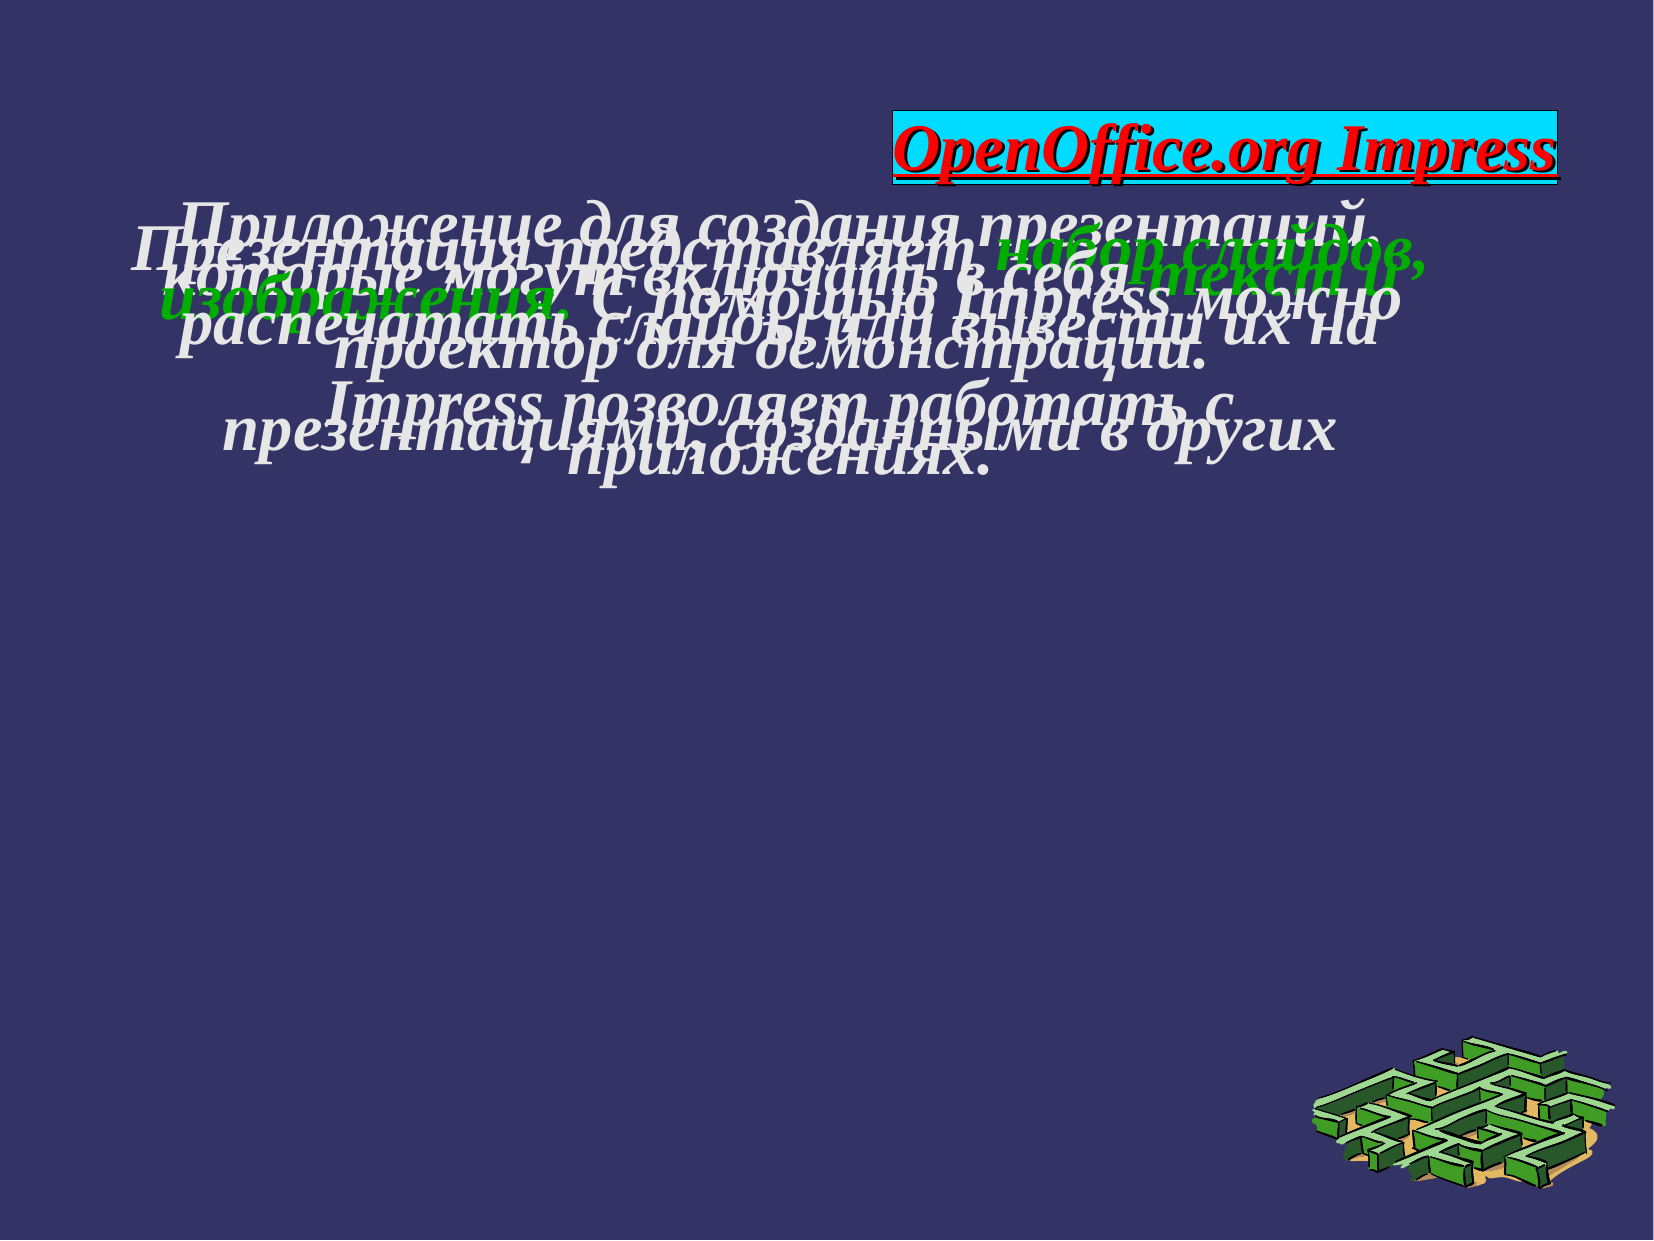

OpenOffice.org Impress
# Приложение для создания презентаций. Презентация представляет набор слайдов, которые могут включать в себя текст и изображения. С помощью Impress можно распечатать слайды или вывести их на проектор для демонстрации.
Impress позволяет работать с презентациями, созданными в других приложениях.